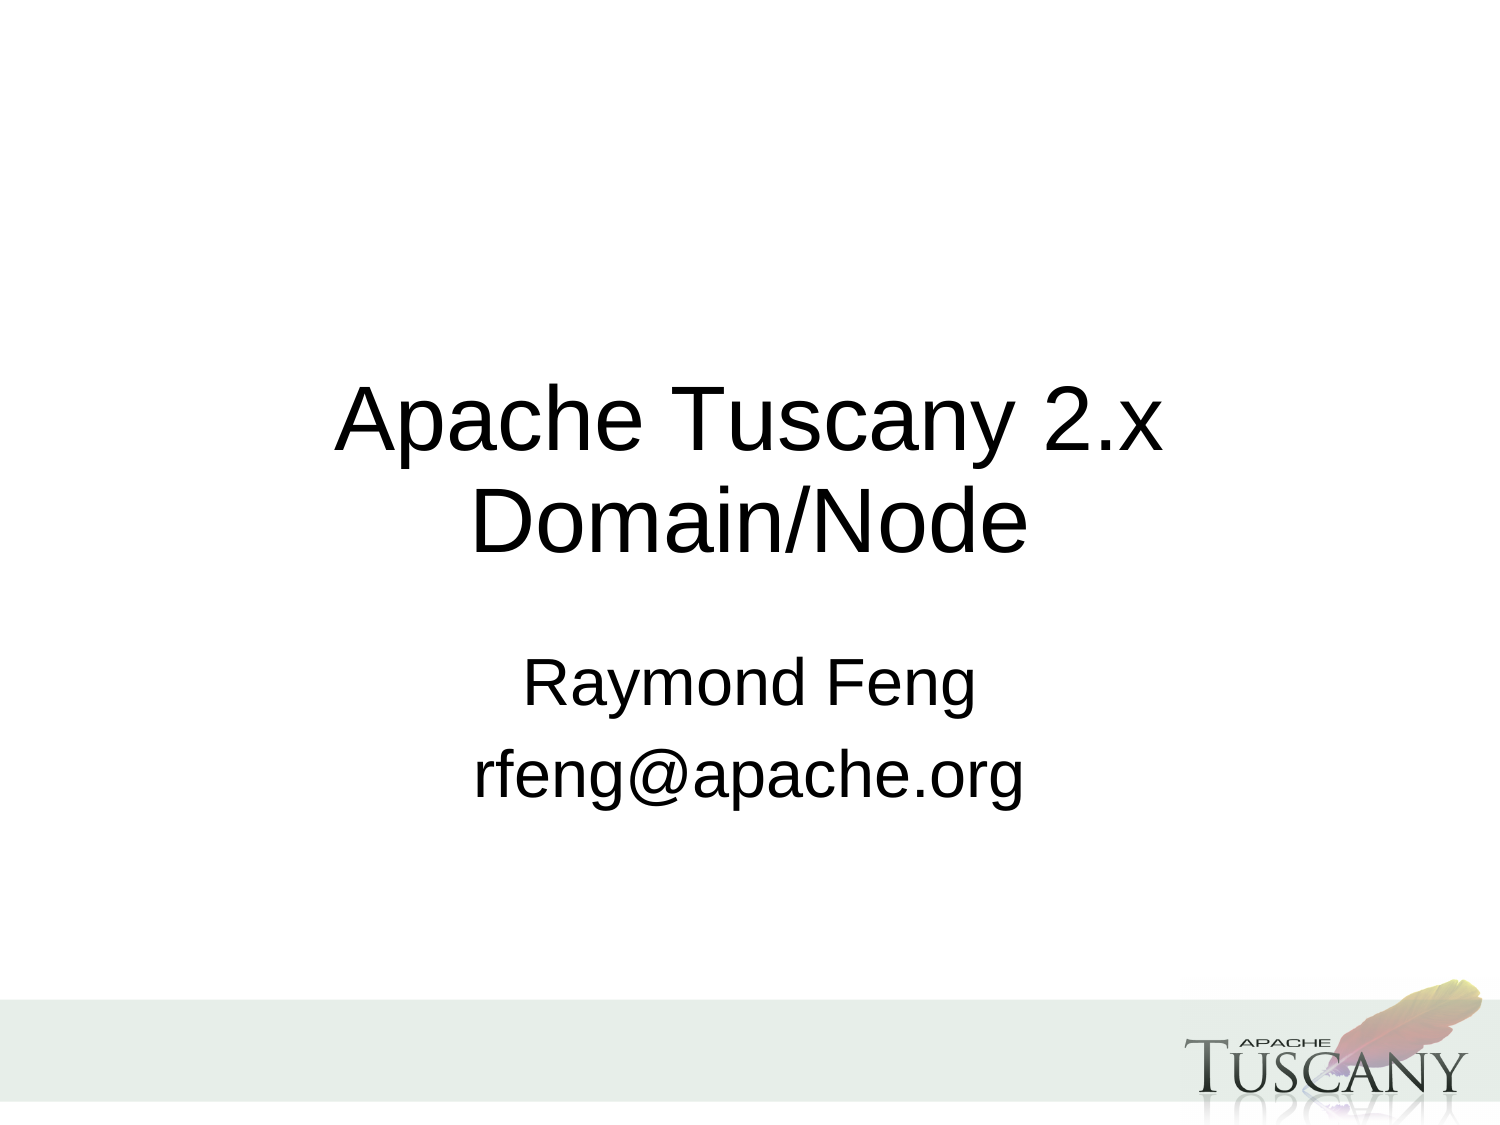

# Apache Tuscany 2.x Domain/Node
Raymond Feng
rfeng@apache.org